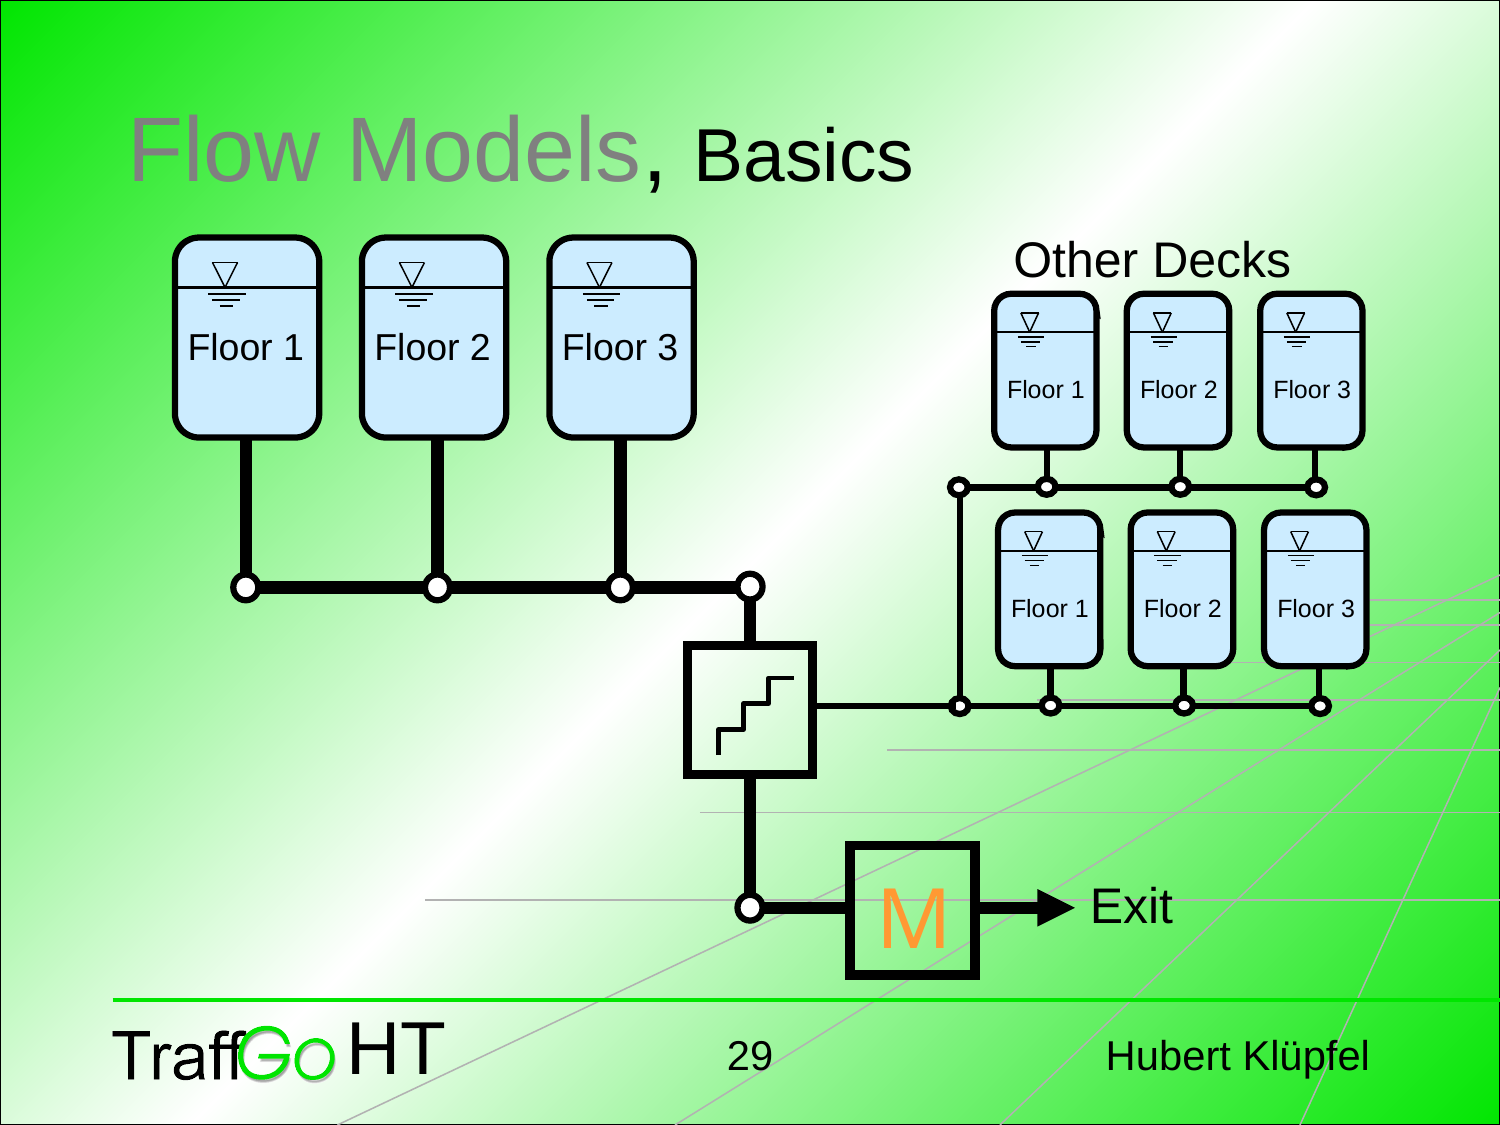

# Flow Models, Basics
Other Decks
Floor 1
Floor 2
Floor 3
Floor 1
Floor 2
Floor 3
Floor 1
Floor 2
Floor 3
M
Exit